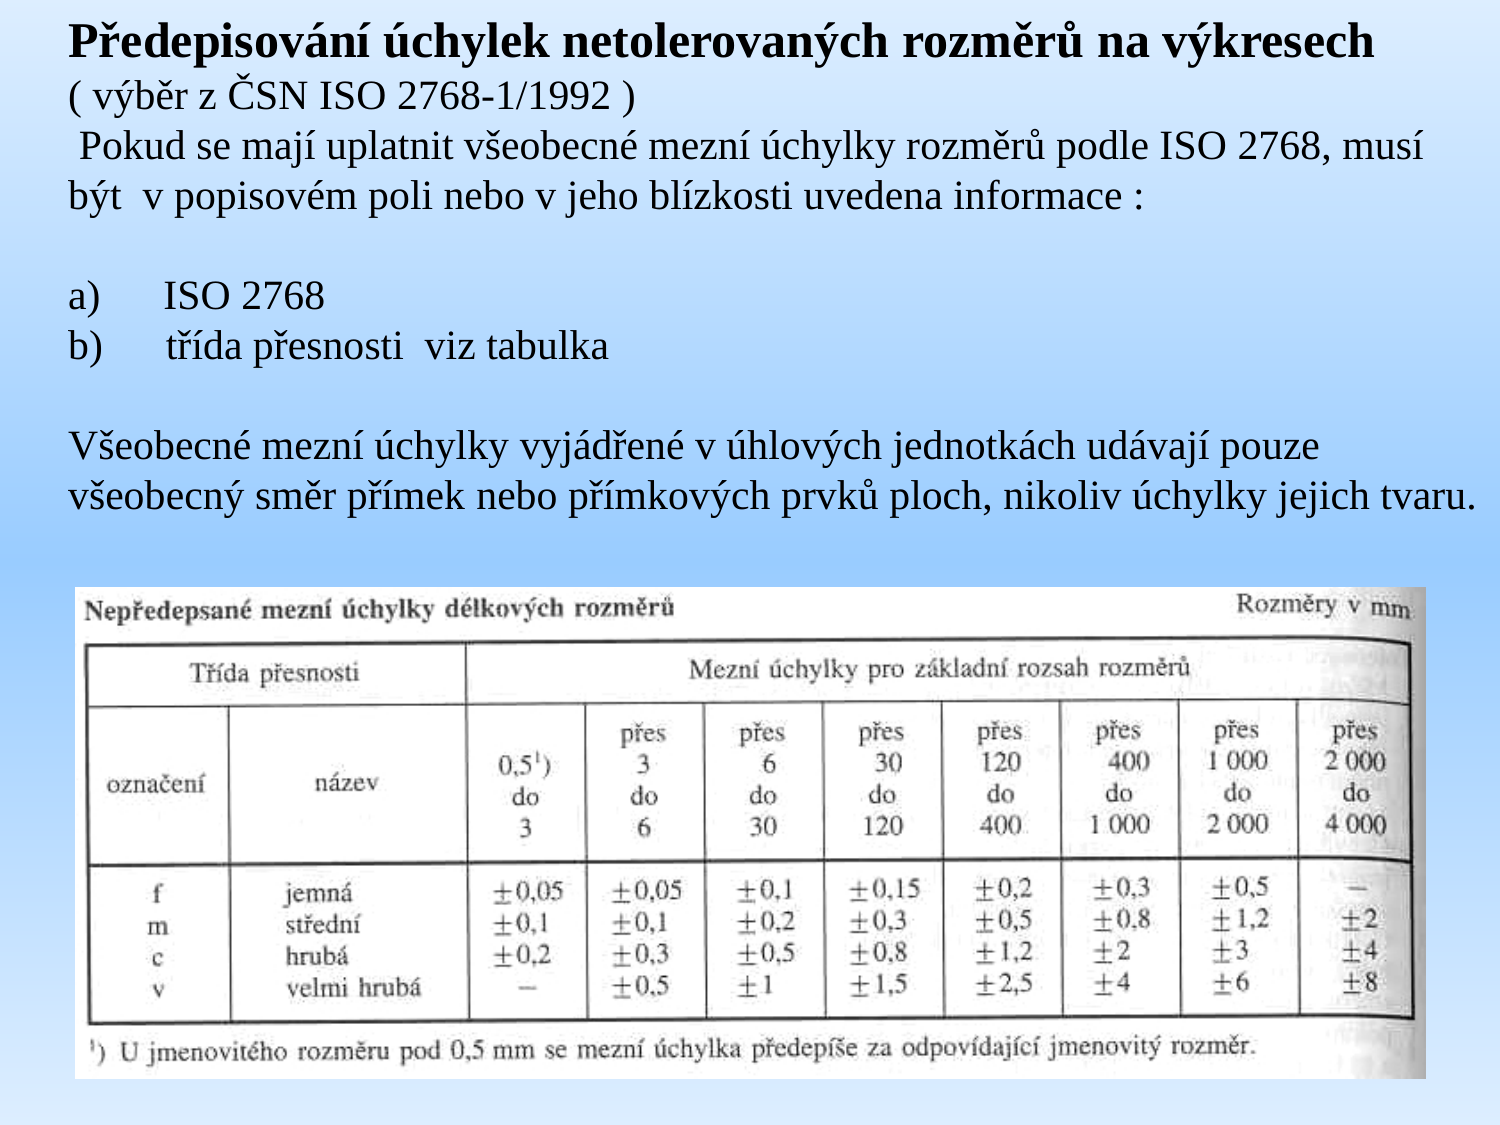

Předepisování úchylek netolerovaných rozměrů na výkresech
( výběr z ČSN ISO 2768-1/1992 )
 Pokud se mají uplatnit všeobecné mezní úchylky rozměrů podle ISO 2768, musí být v popisovém poli nebo v jeho blízkosti uvedena informace :
a)      ISO 2768
b)      třída přesnosti viz tabulka
Všeobecné mezní úchylky vyjádřené v úhlových jednotkách udávají pouze všeobecný směr přímek nebo přímkových prvků ploch, nikoliv úchylky jejich tvaru.